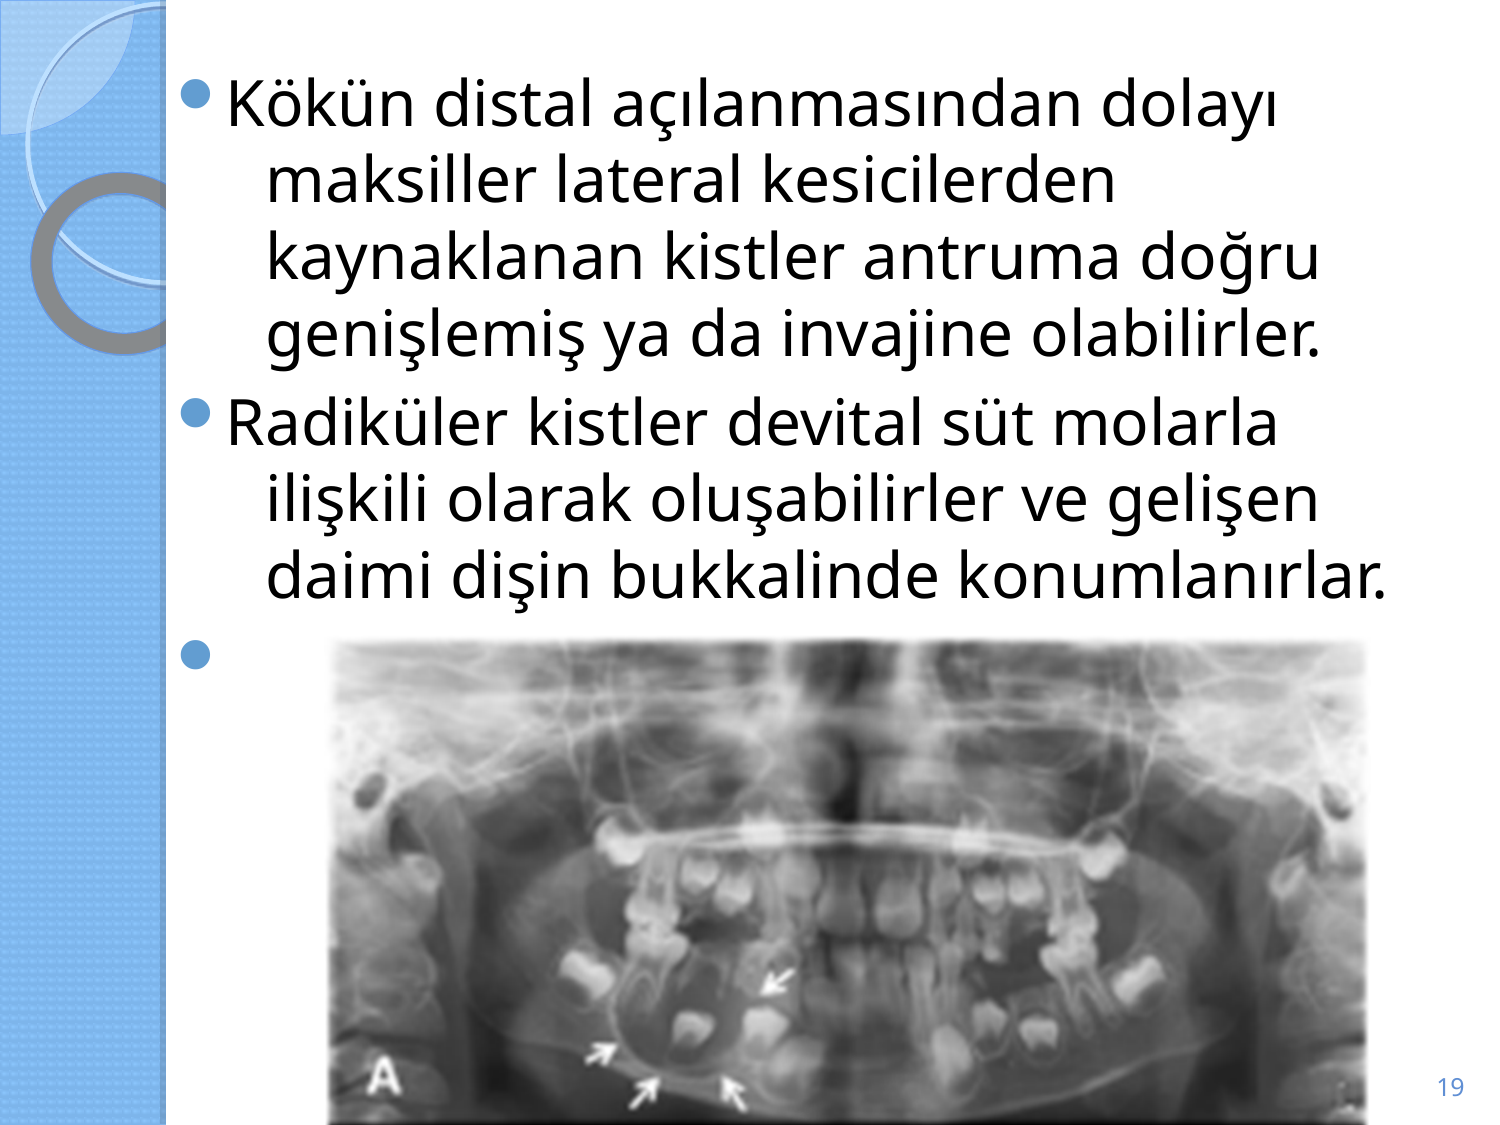

# Kökün distal açılanmasından dolayı maksiller lateral kesicilerden kaynaklanan kistler antruma doğru genişlemiş ya da invajine olabilirler.
Radiküler kistler devital süt molarla ilişkili olarak oluşabilirler ve gelişen daimi dişin bukkalinde konumlanırlar.
19